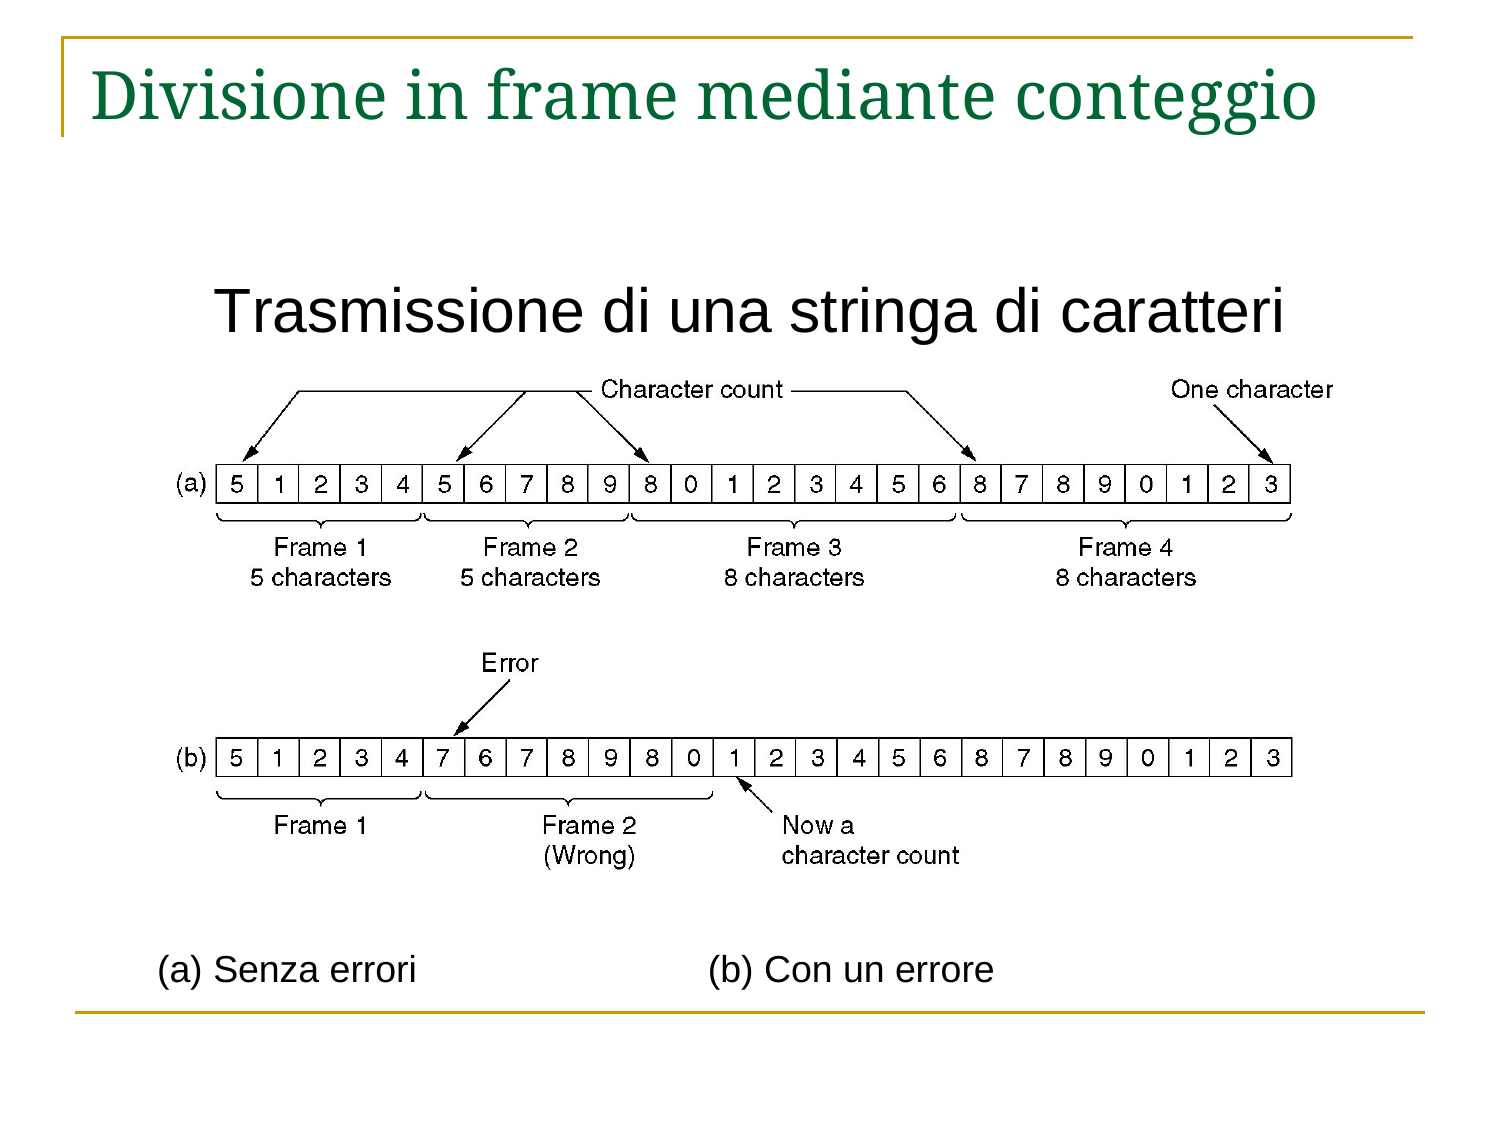

# Divisione in frame mediante conteggio
Trasmissione di una stringa di caratteri
(a) Senza errori
(b) Con un errore